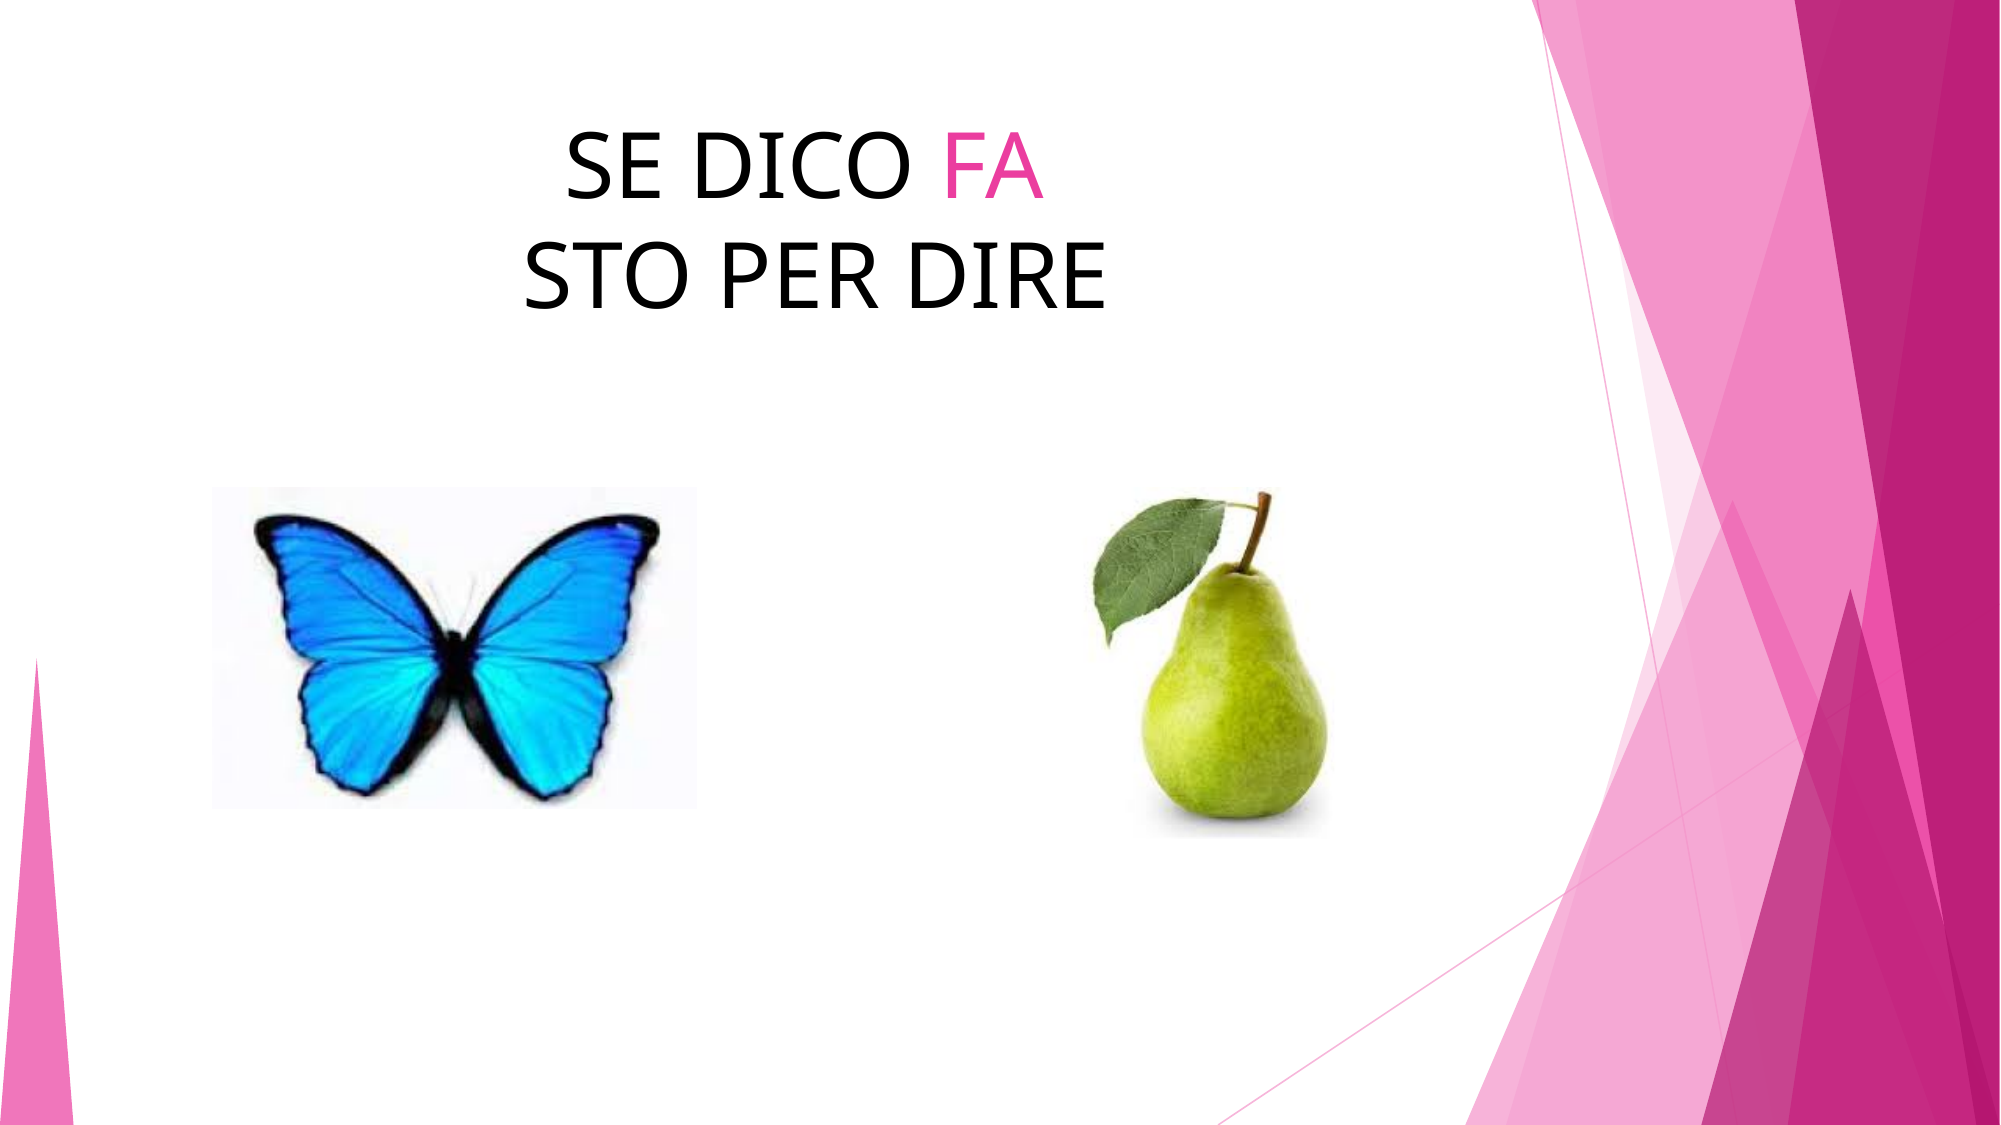

# SE DICO FA STO PER DIRE